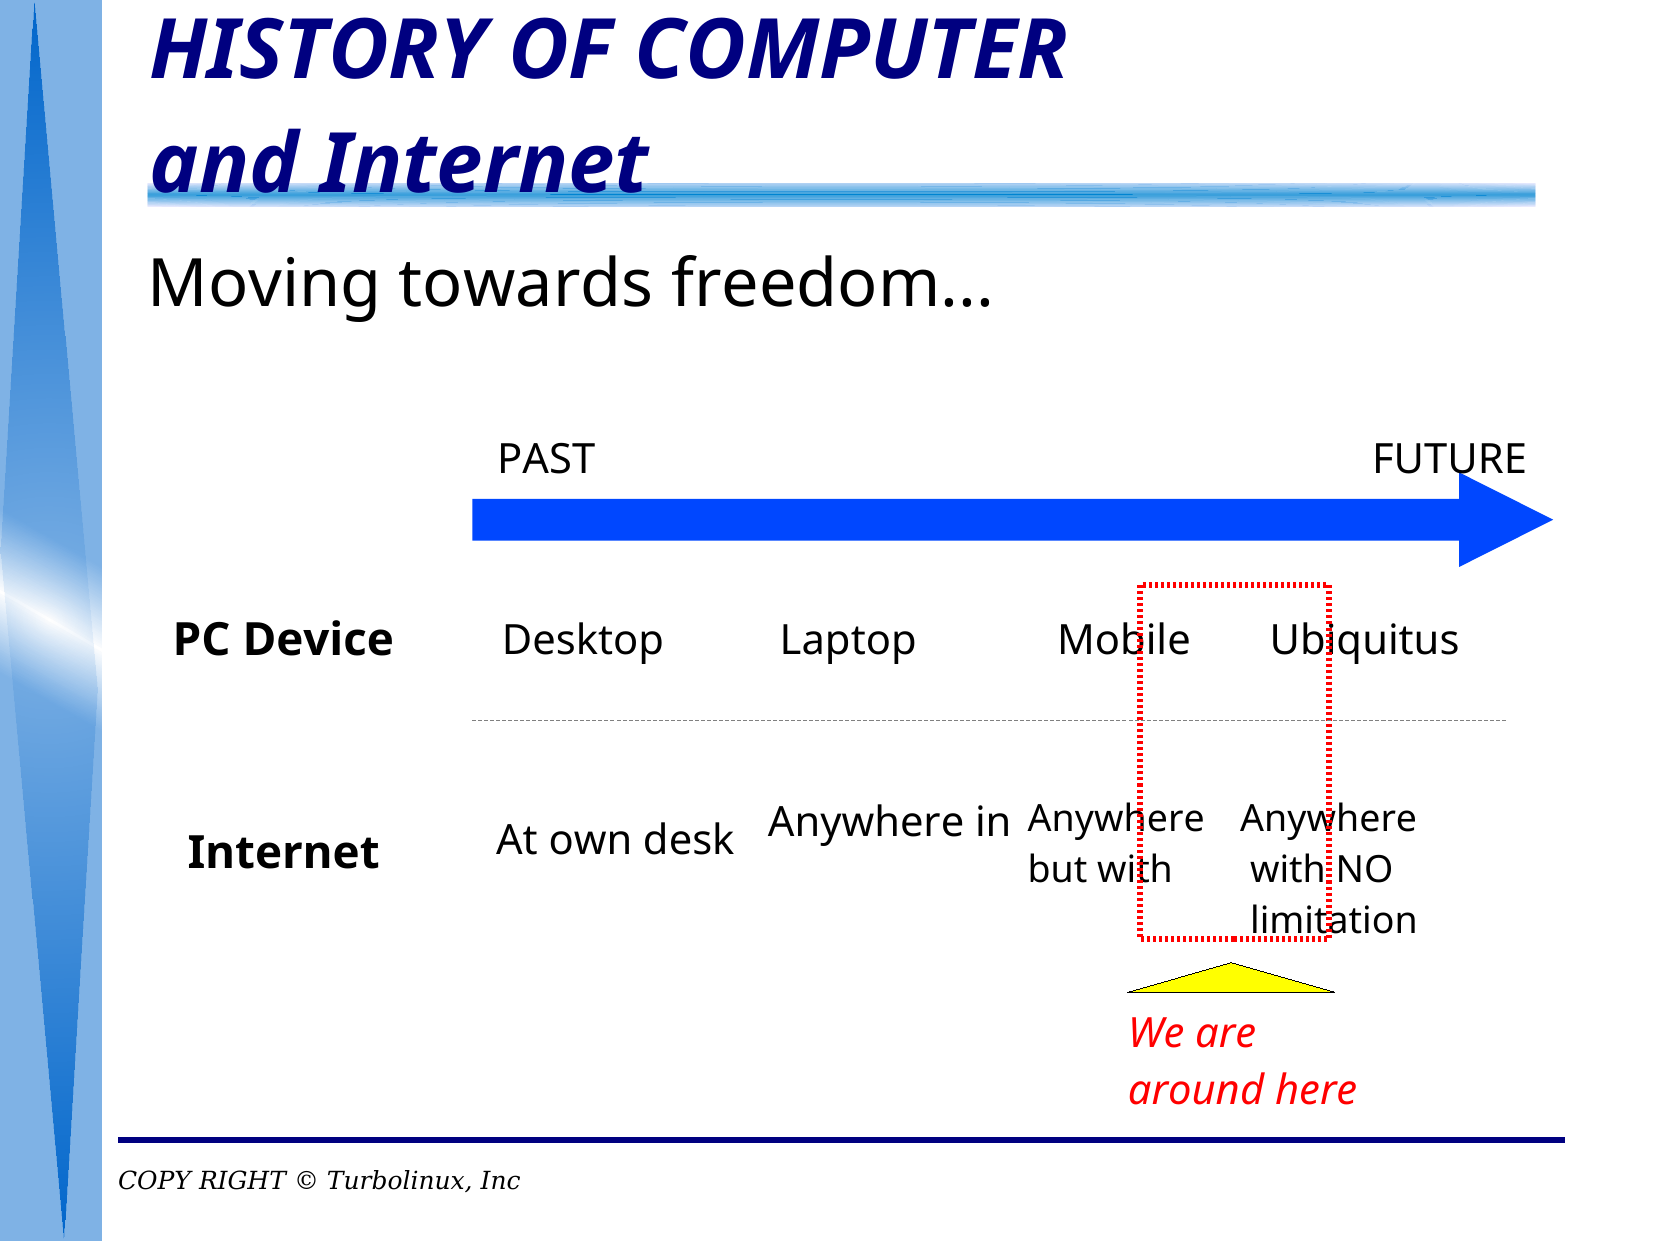

# HISTORY OF COMPUTER and Internet
Moving towards freedom...
PAST
FUTURE
PC Device
Desktop
Laptop
Mobile
Ubiquitus
Anywhere in
the office
Anywhere
but with
limitation
Anywhere
 with NO
 limitation
At own desk
Internet
We are
around here